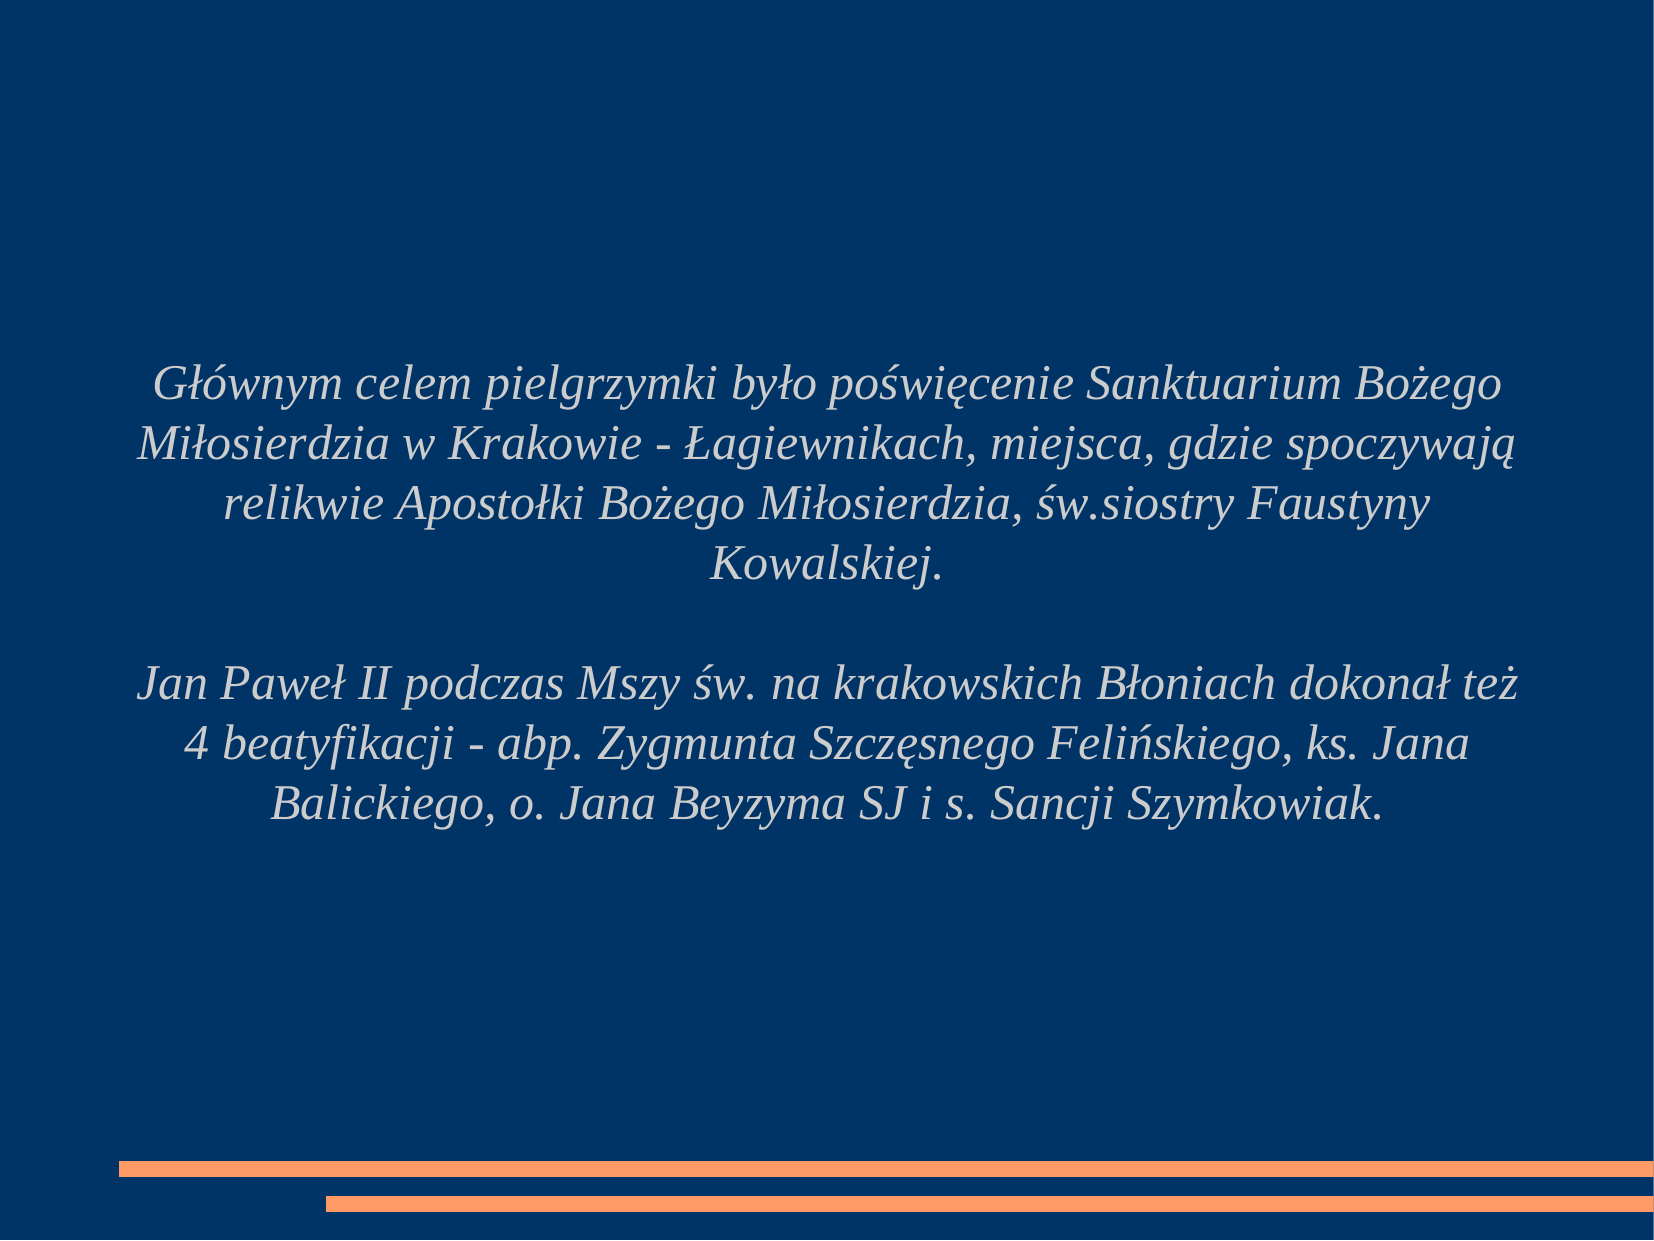

# Głównym celem pielgrzymki było poświęcenie Sanktuarium Bożego Miłosierdzia w Krakowie - Łagiewnikach, miejsca, gdzie spoczywają relikwie Apostołki Bożego Miłosierdzia, św.siostry Faustyny Kowalskiej.
Jan Paweł II podczas Mszy św. na krakowskich Błoniach dokonał też 4 beatyfikacji - abp. Zygmunta Szczęsnego Felińskiego, ks. Jana Balickiego, o. Jana Beyzyma SJ i s. Sancji Szymkowiak.